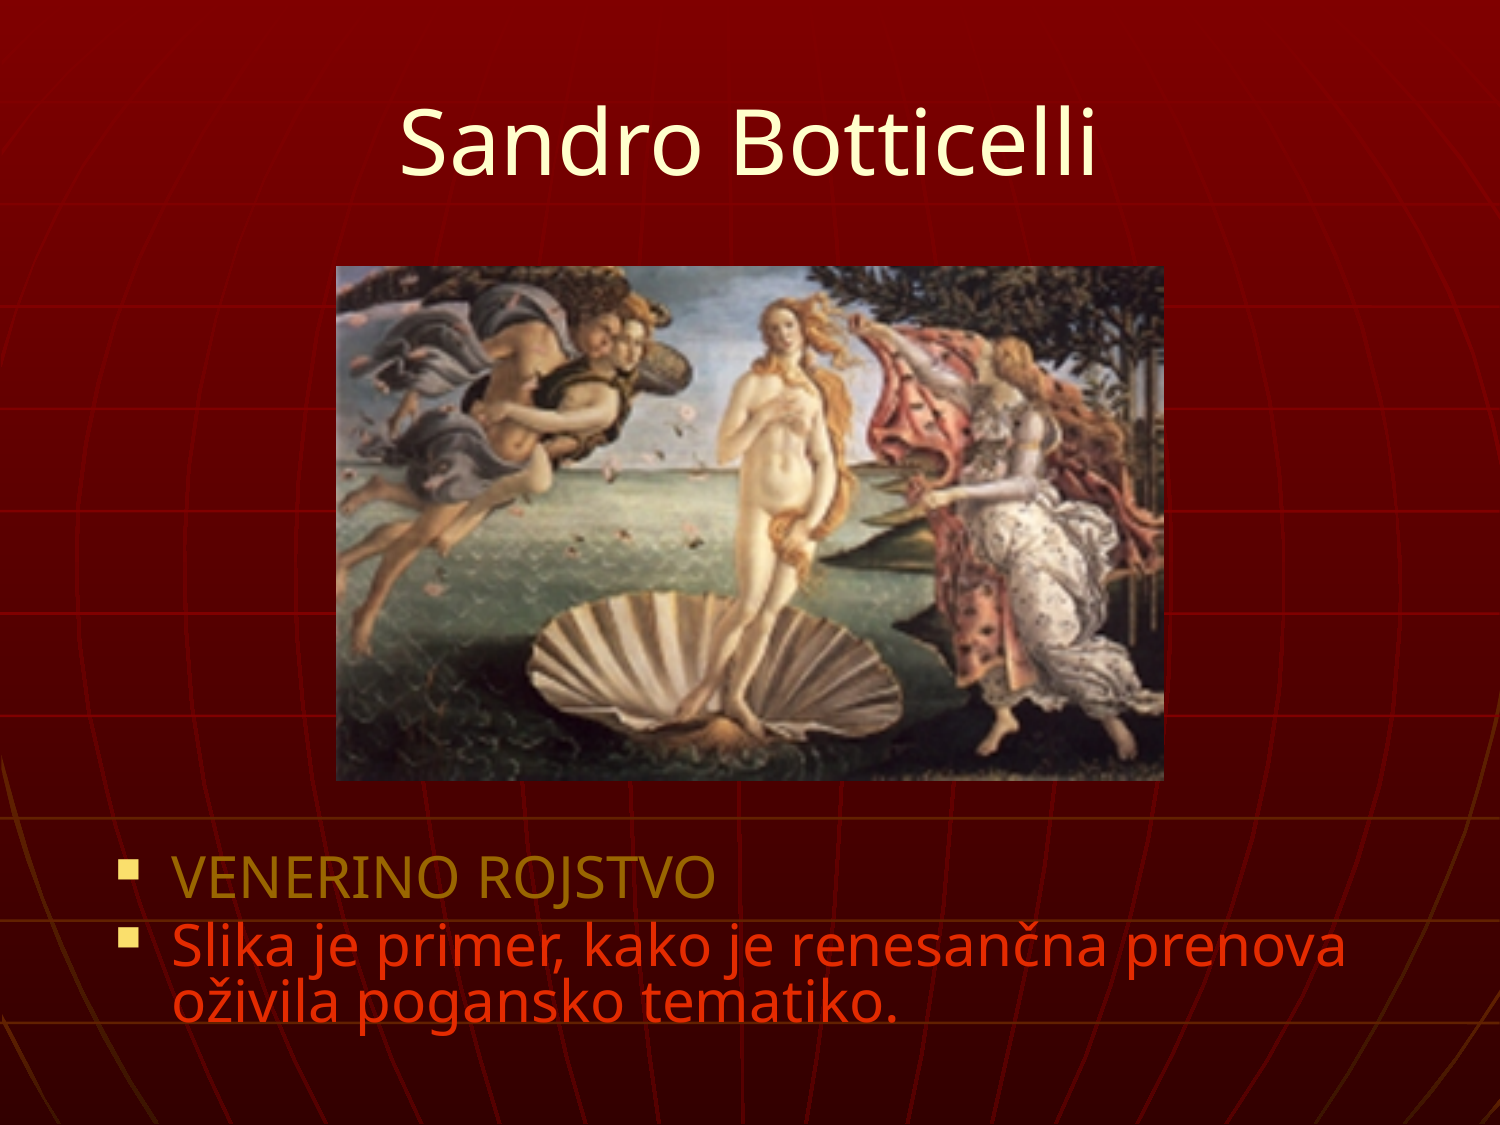

# Sandro Botticelli
VENERINO ROJSTVO
Slika je primer, kako je renesančna prenova oživila pogansko tematiko.